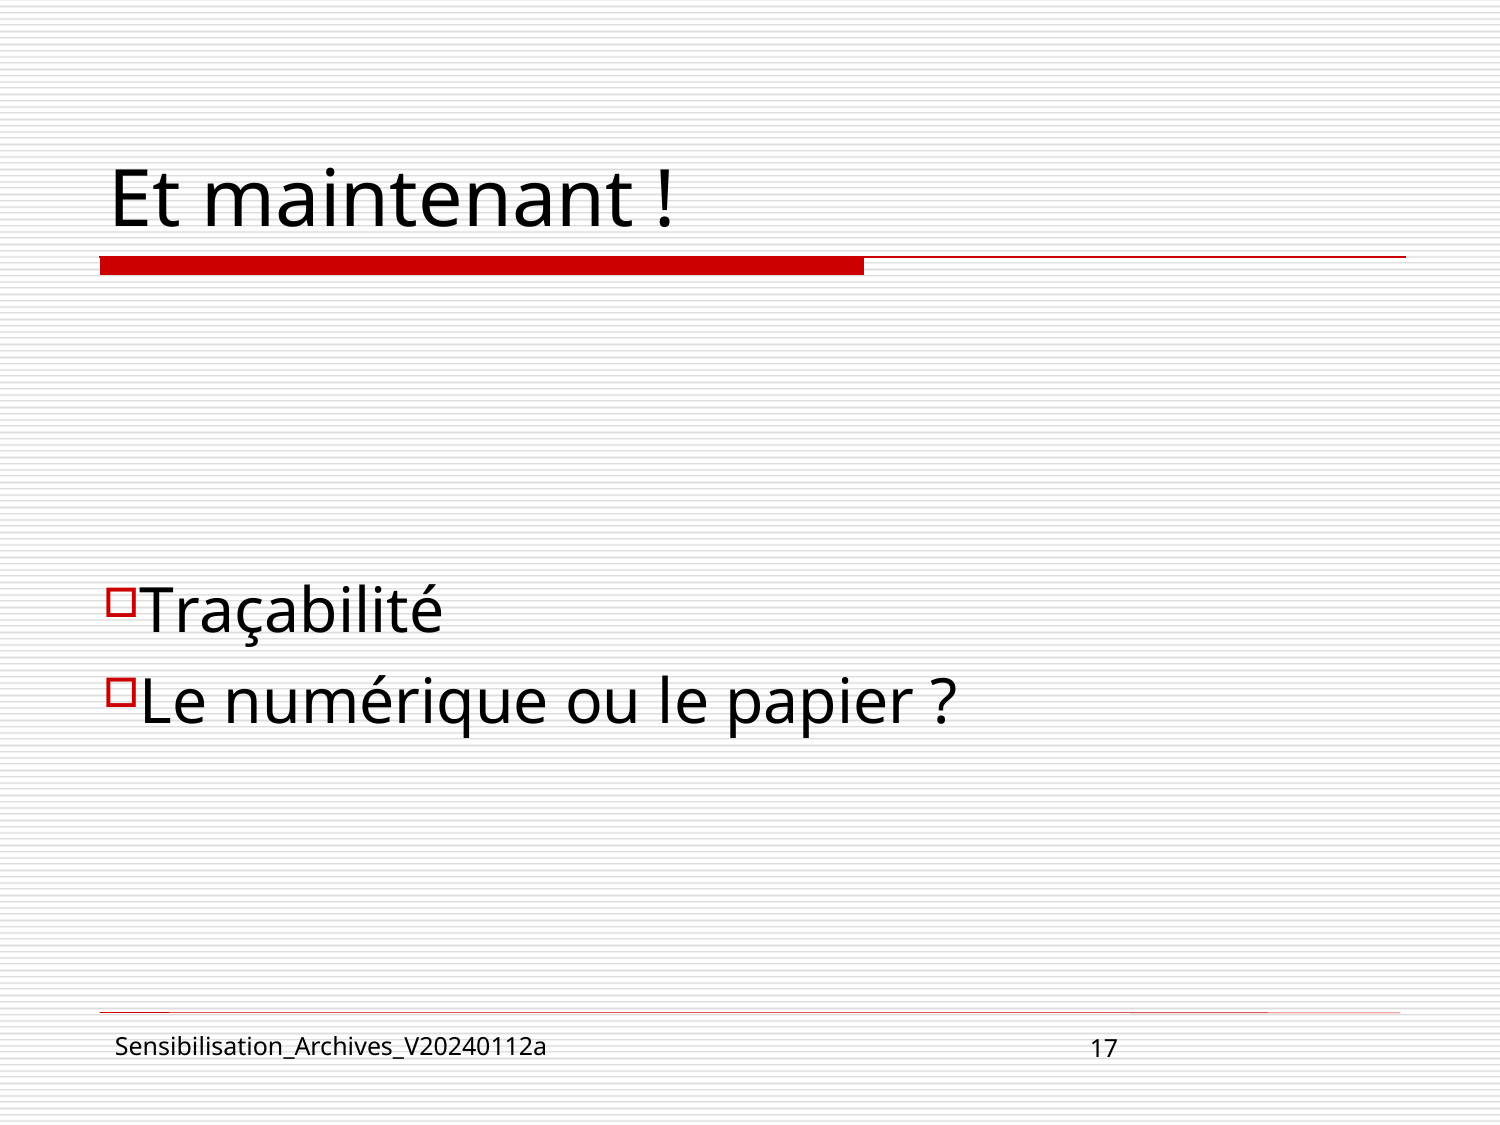

# Et maintenant !
Traçabilité
Le numérique ou le papier ?
Sensibilisation_Archives_V20240112a